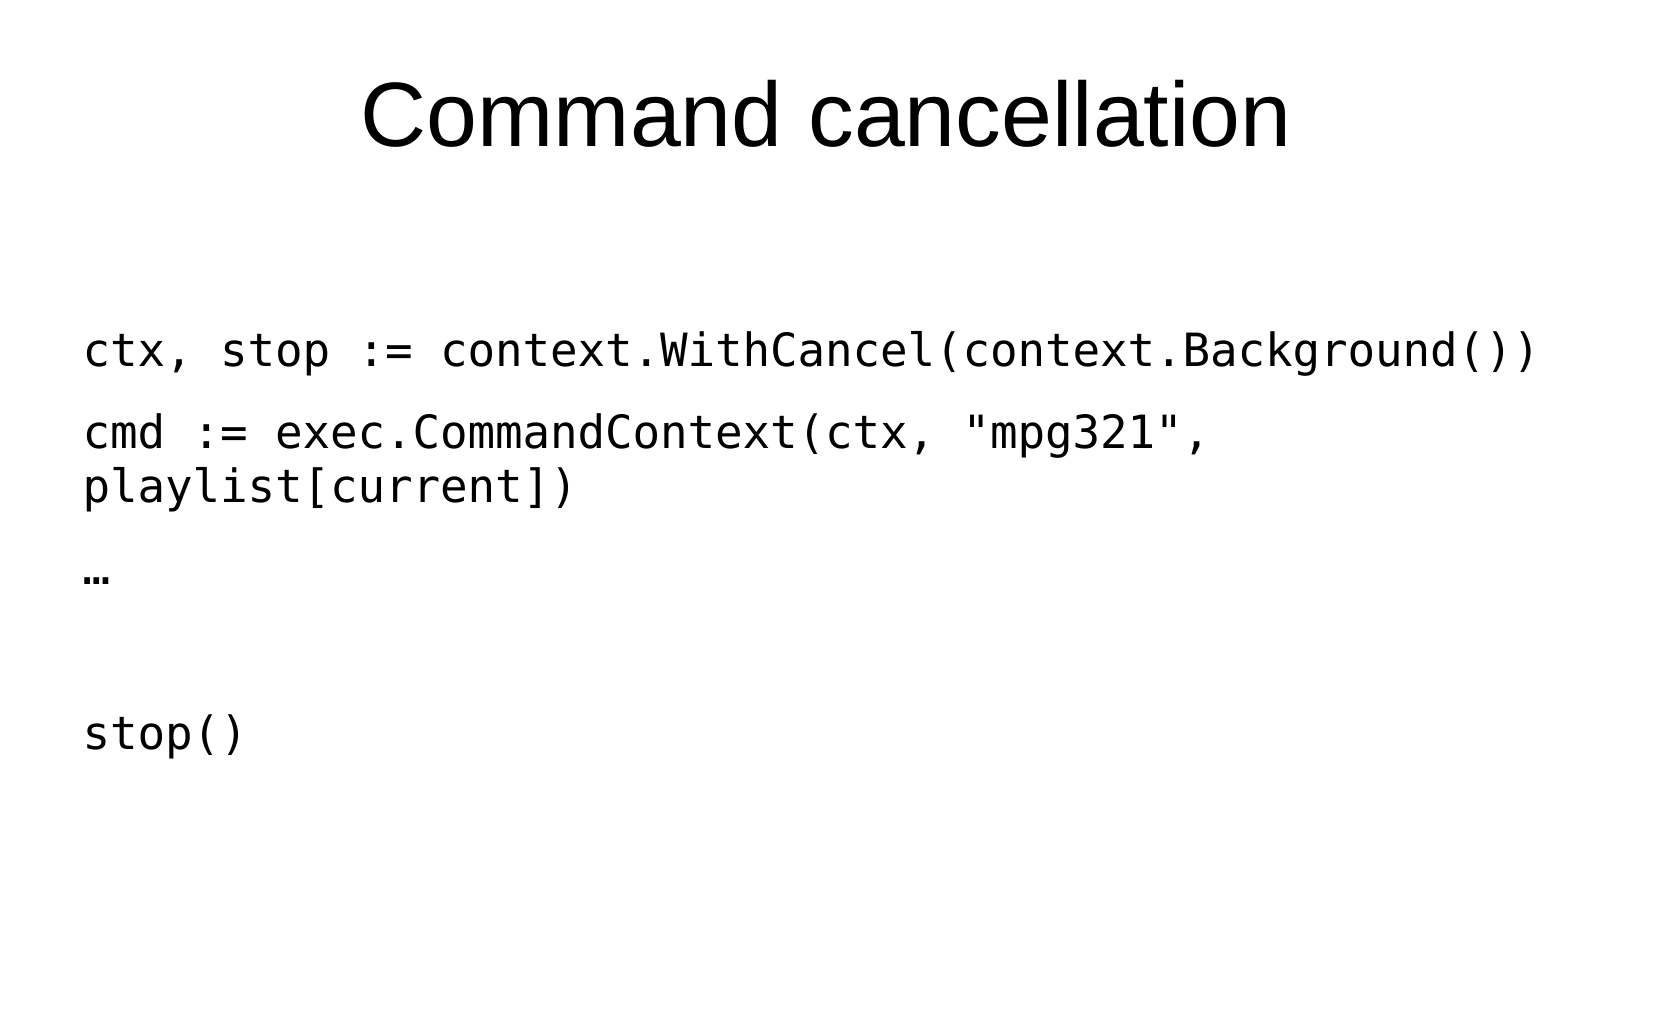

# Command cancellation
ctx, stop := context.WithCancel(context.Background())
cmd := exec.CommandContext(ctx, "mpg321", playlist[current])
…
stop()